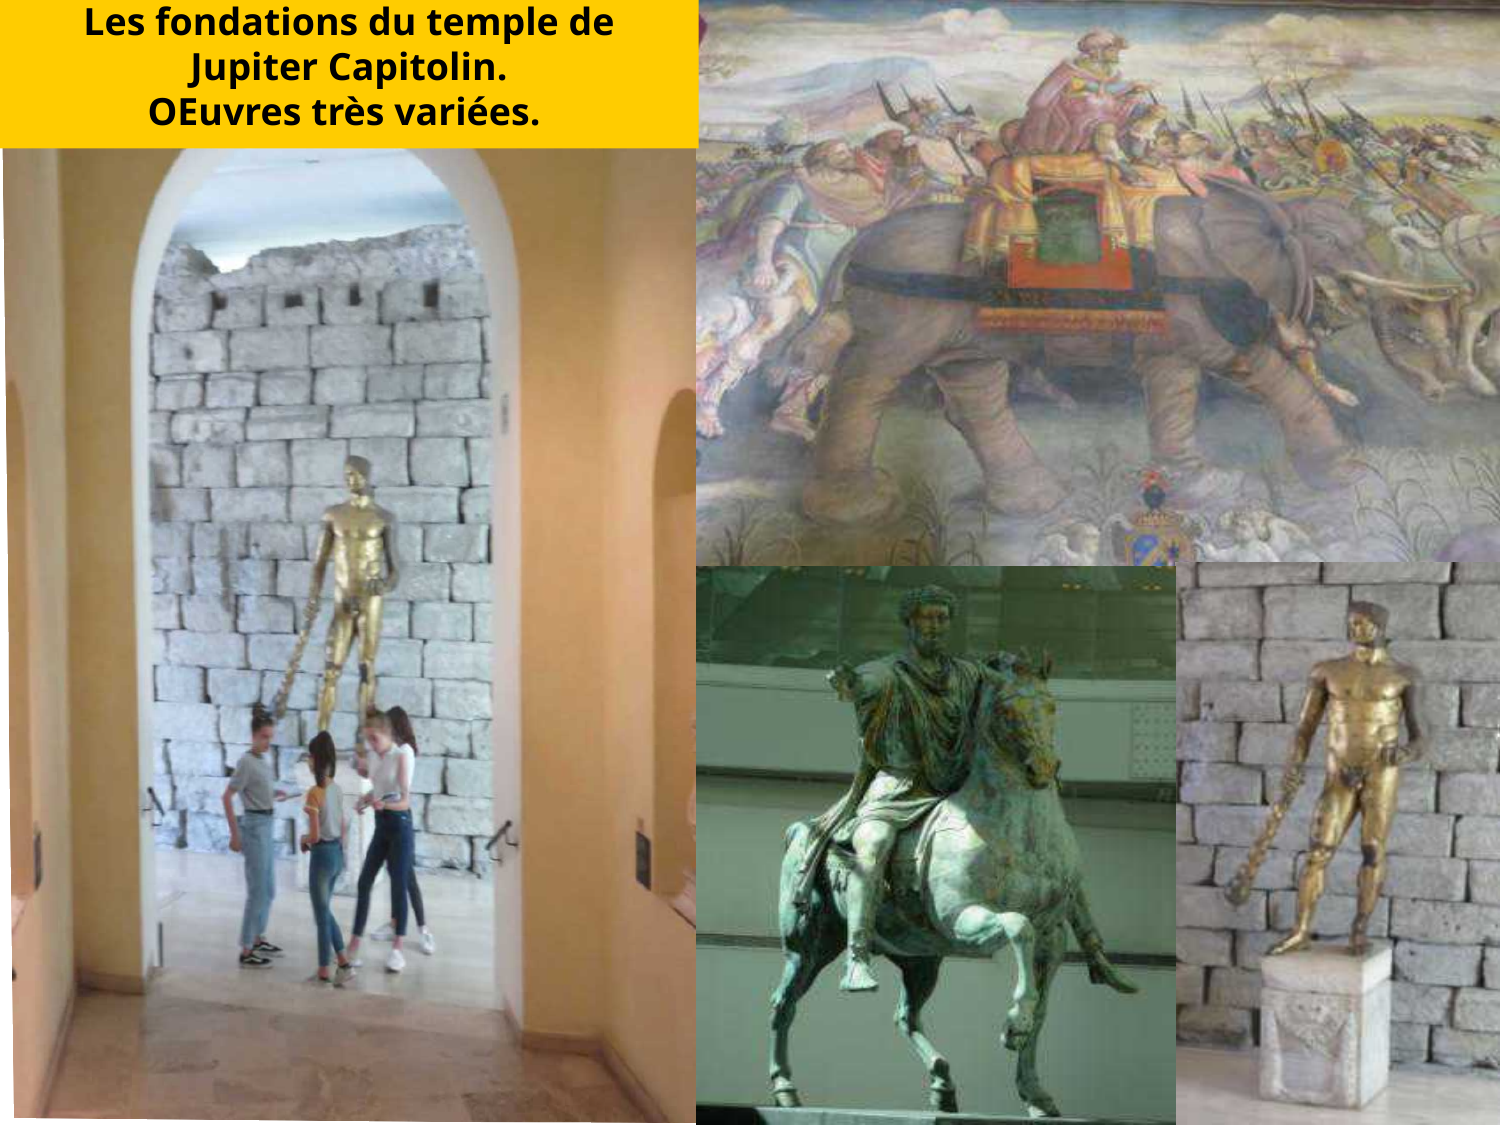

Les fondations du temple de Jupiter Capitolin.
OEuvres très variées.